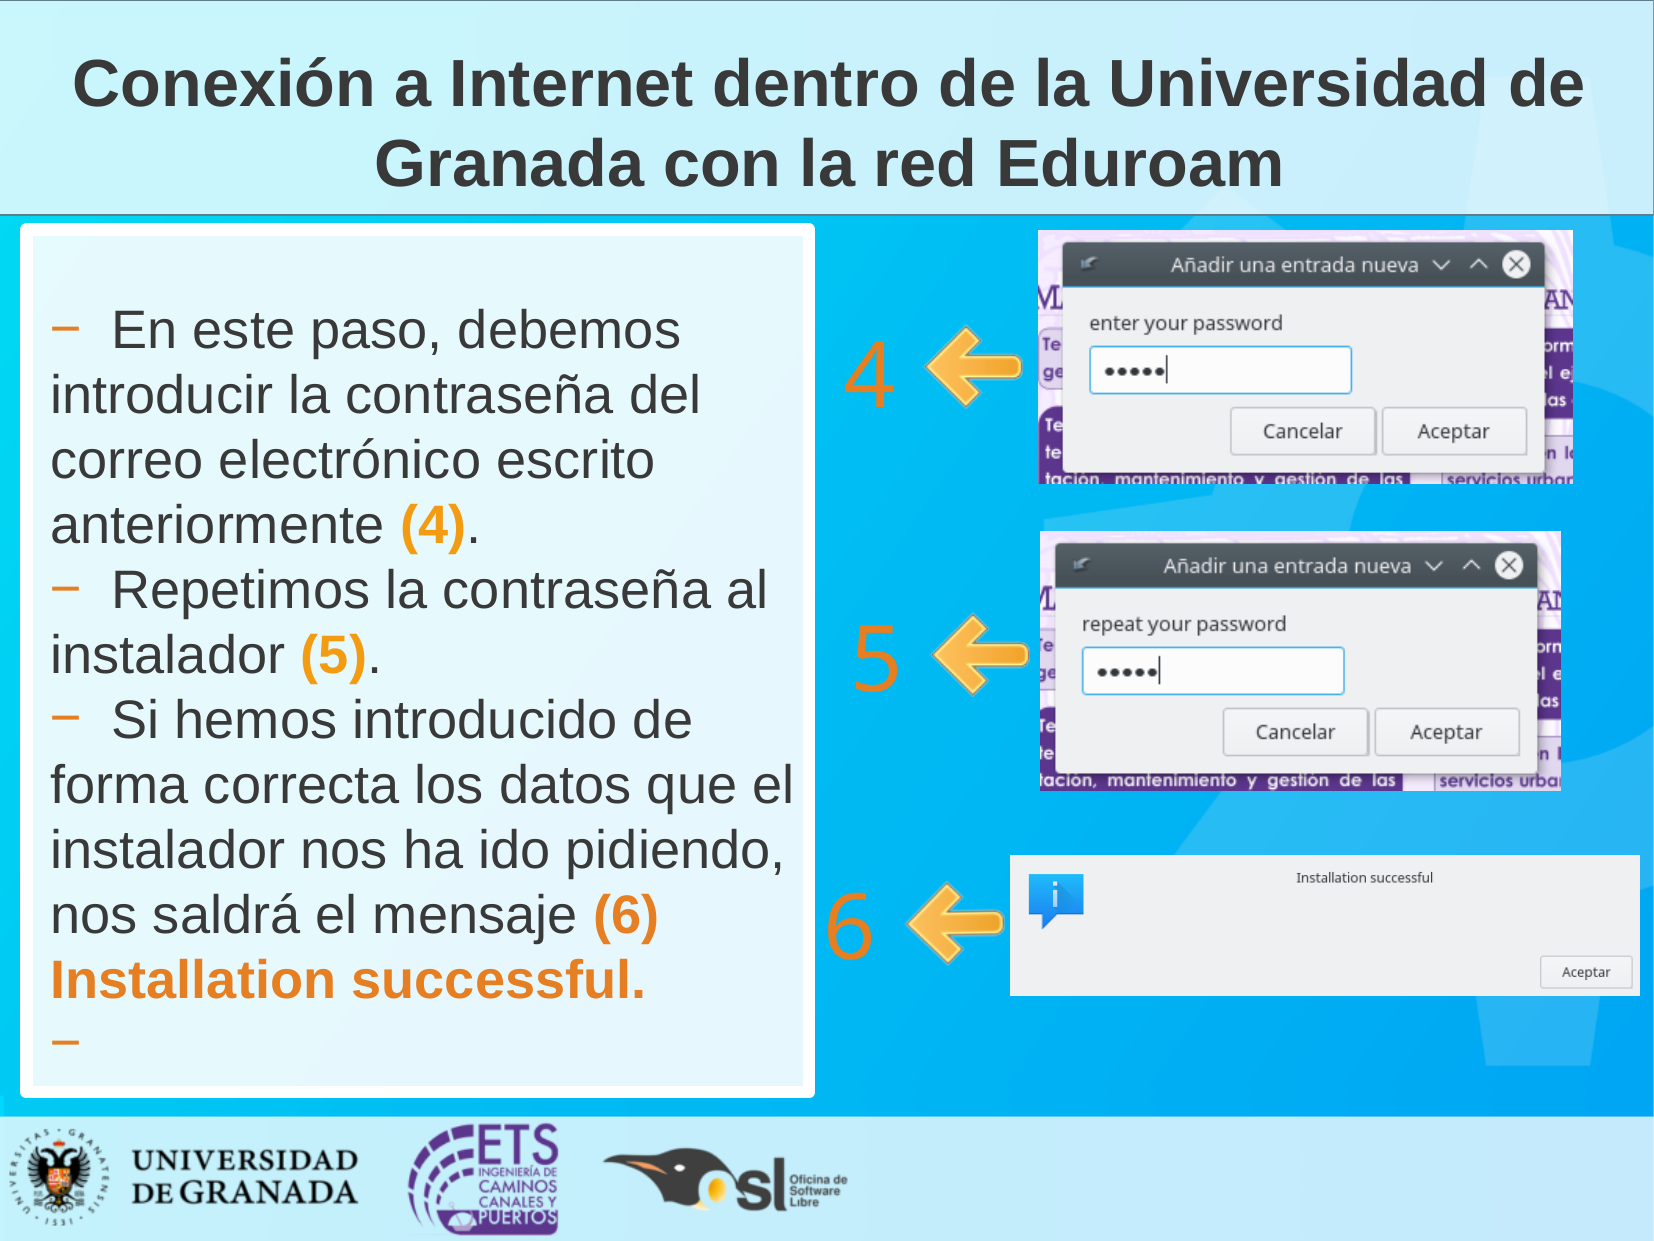

Conexión a Internet dentro de la Universidad de Granada con la red Eduroam
 En este paso, debemos introducir la contraseña del correo electrónico escrito anteriormente (4).
 Repetimos la contraseña al instalador (5).
 Si hemos introducido de forma correcta los datos que el instalador nos ha ido pidiendo, nos saldrá el mensaje (6) Installation successful.
4
5
6